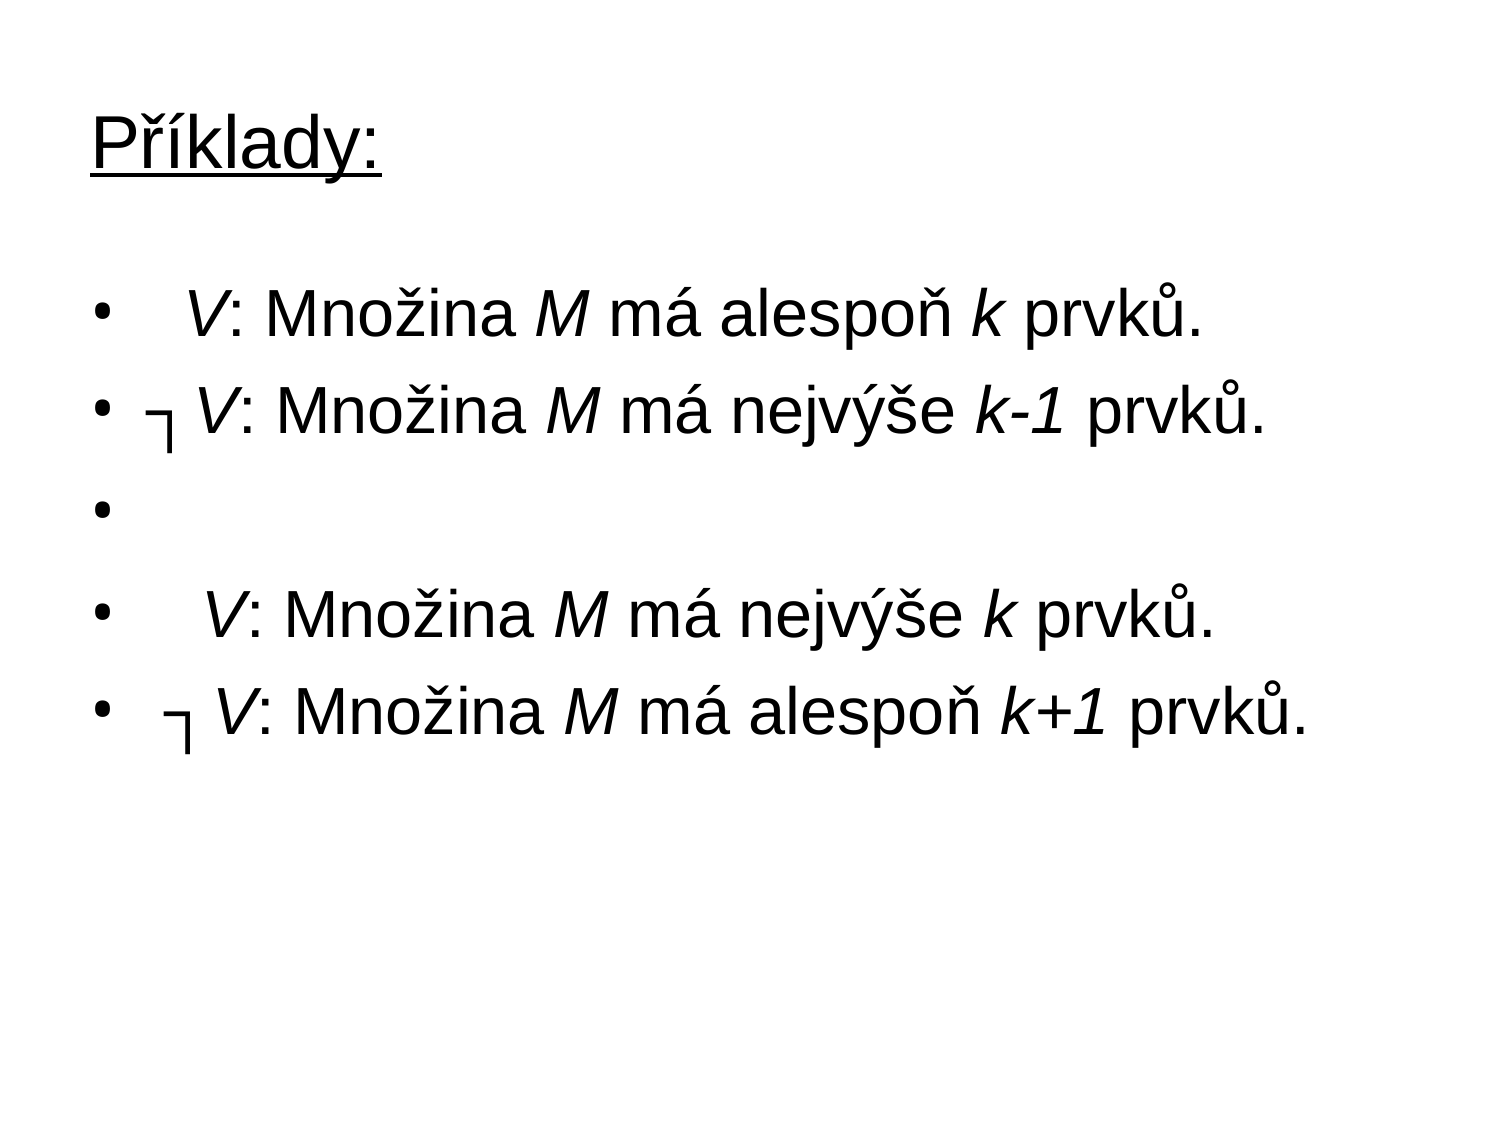

# Příklady:
 V: Množina M má alespoň k prvků.
┐V: Množina M má nejvýše k-1 prvků.
 V: Množina M má nejvýše k prvků.
 ┐V: Množina M má alespoň k+1 prvků.